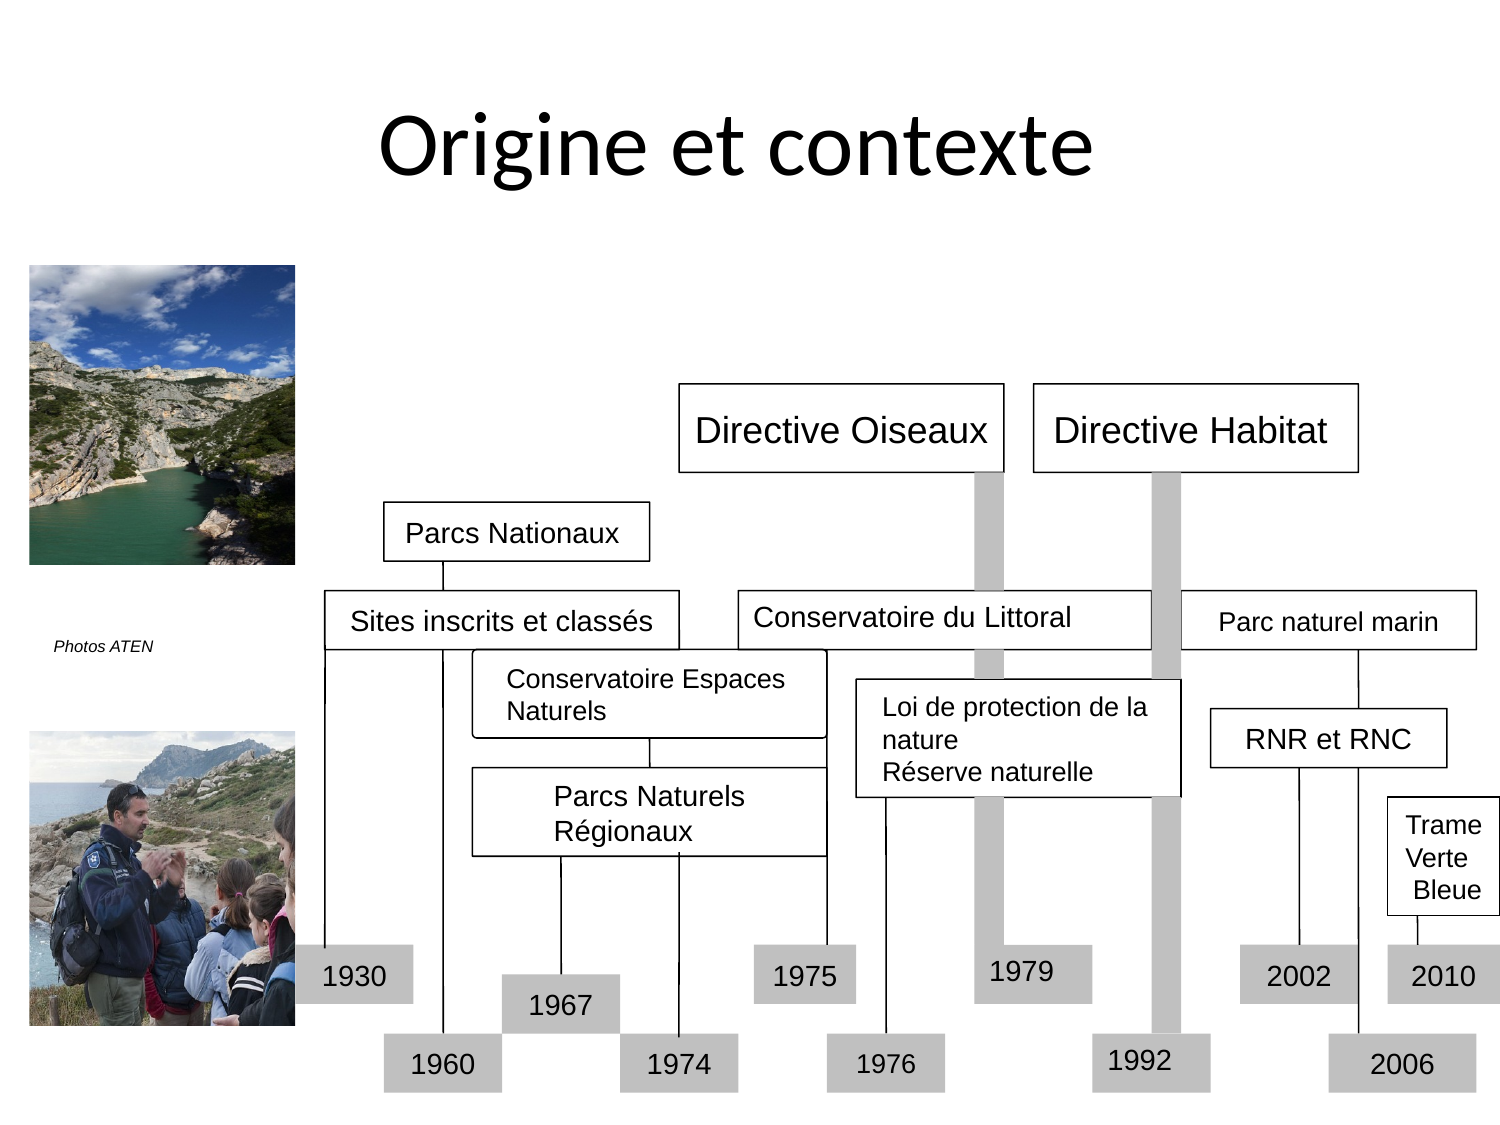

# Origine et contexte
Directive Oiseaux
Directive Habitat
Parcs Nationaux
Sites inscrits et classés
Conservatoire du Littoral
Parc naturel marin
Photos ATEN
Conservatoire Espaces
Naturels
Loi de protection de la
nature
Réserve naturelle
RNR et RNC
Parcs Naturels Régionaux
Trame
Verte
 Bleue
1930
1975
1979
2002
2010
1967
1960
1974
1976
1992
2006